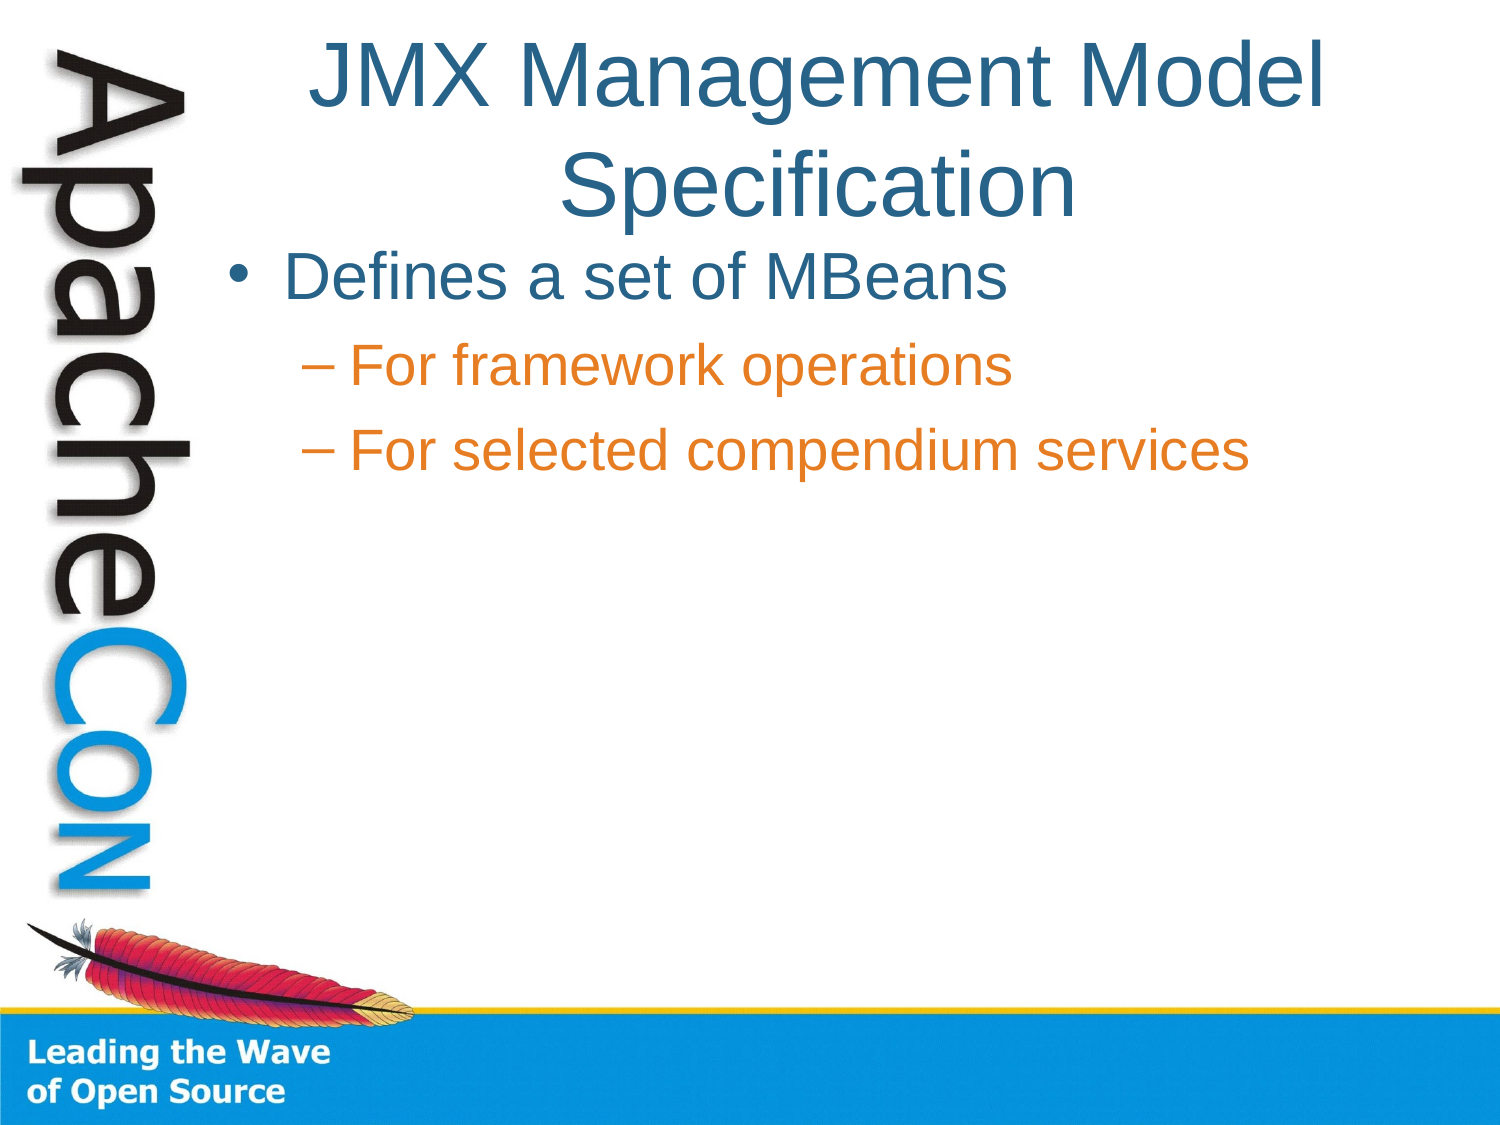

# JMX Management Model Specification
Defines a set of MBeans
For framework operations
For selected compendium services